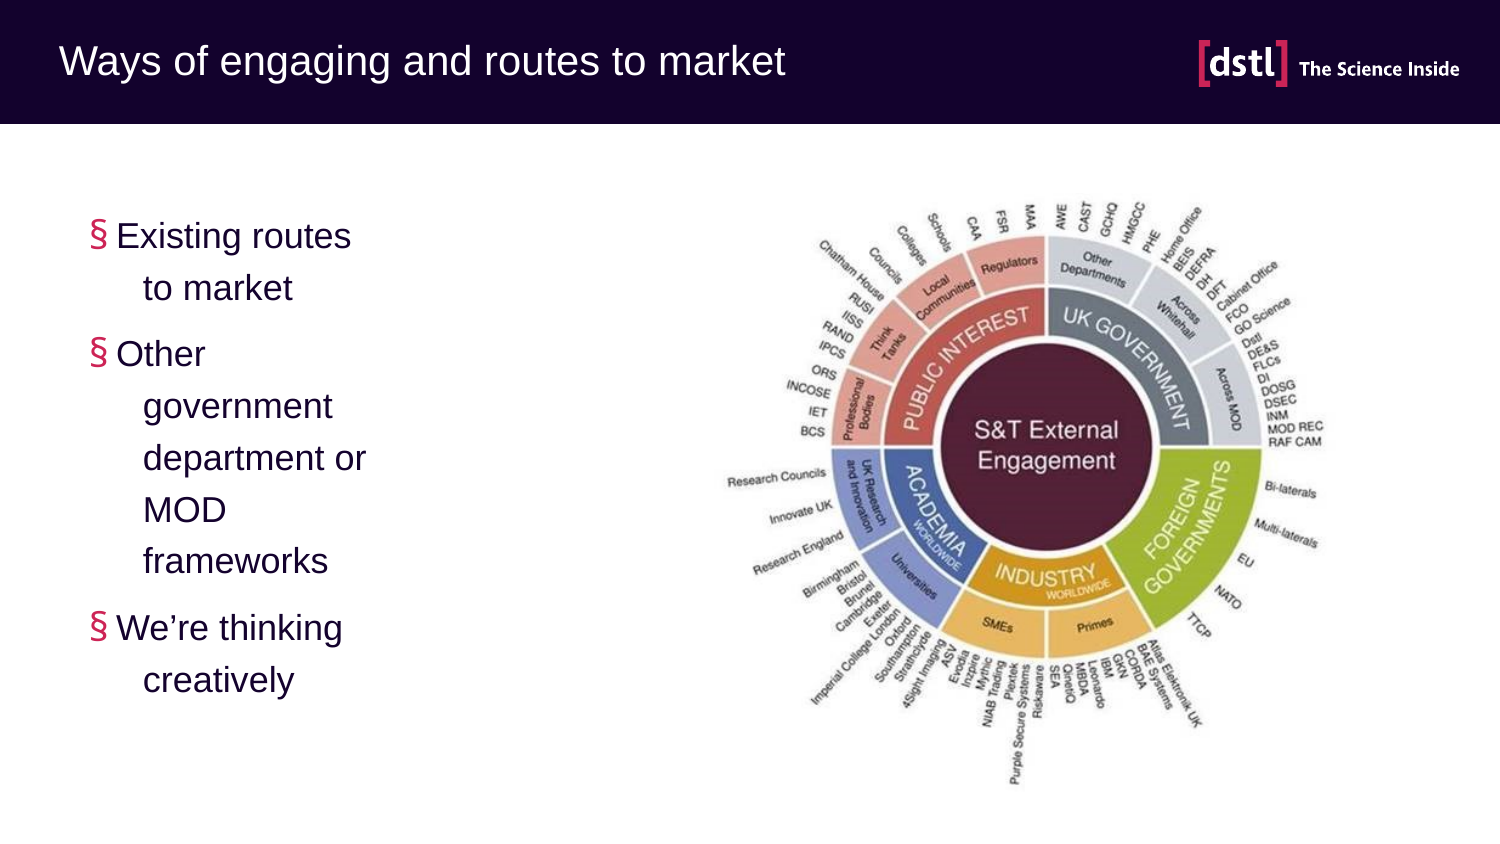

Ways of engaging and routes to market
# Existing routes to market
Other government department or MOD frameworks
We’re thinking creatively